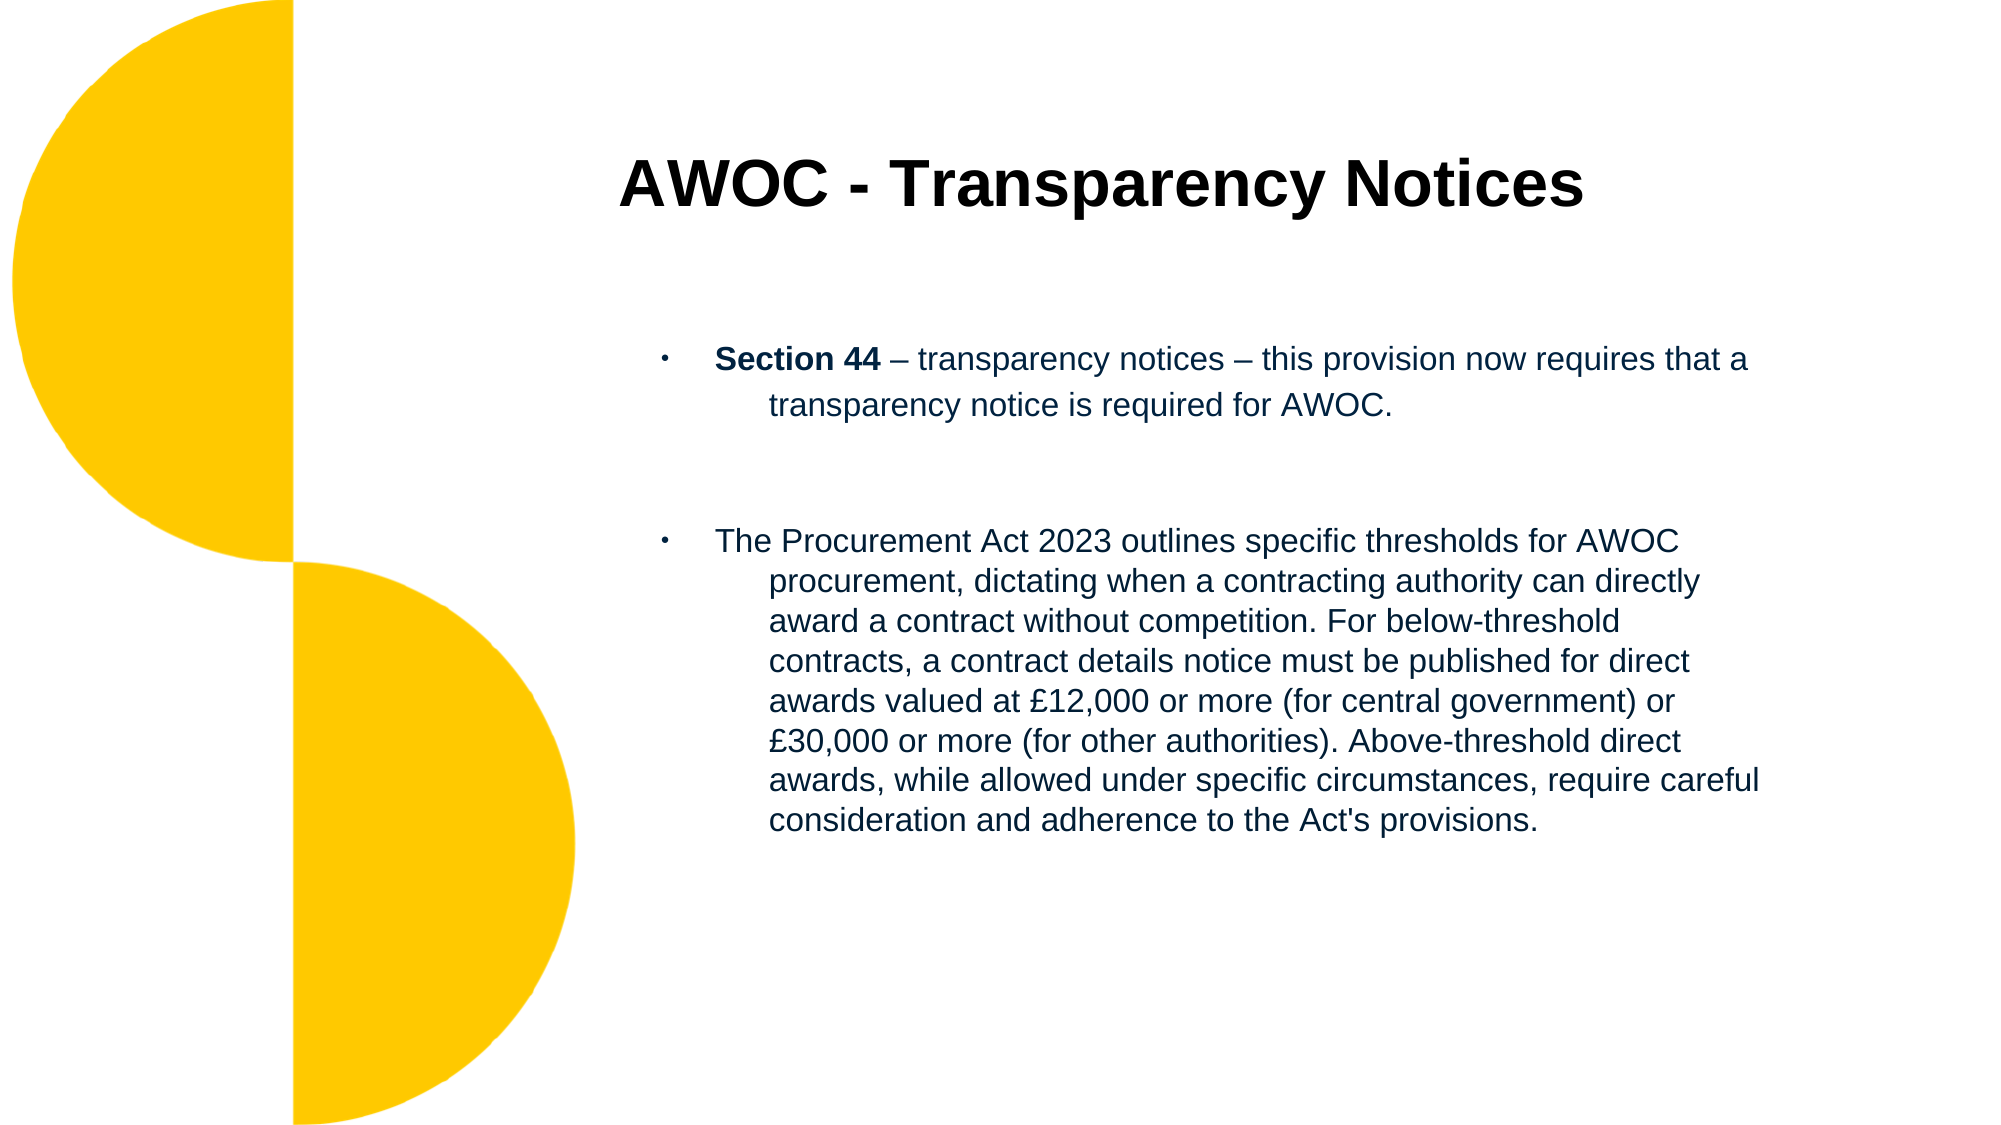

AWOC - Transparency Notices
# Section 44 – transparency notices – this provision now requires that a transparency notice is required for AWOC.
The Procurement Act 2023 outlines specific thresholds for AWOC procurement, dictating when a contracting authority can directly award a contract without competition. For below-threshold contracts, a contract details notice must be published for direct awards valued at £12,000 or more (for central government) or £30,000 or more (for other authorities). Above-threshold direct awards, while allowed under specific circumstances, require careful consideration and adherence to the Act's provisions.